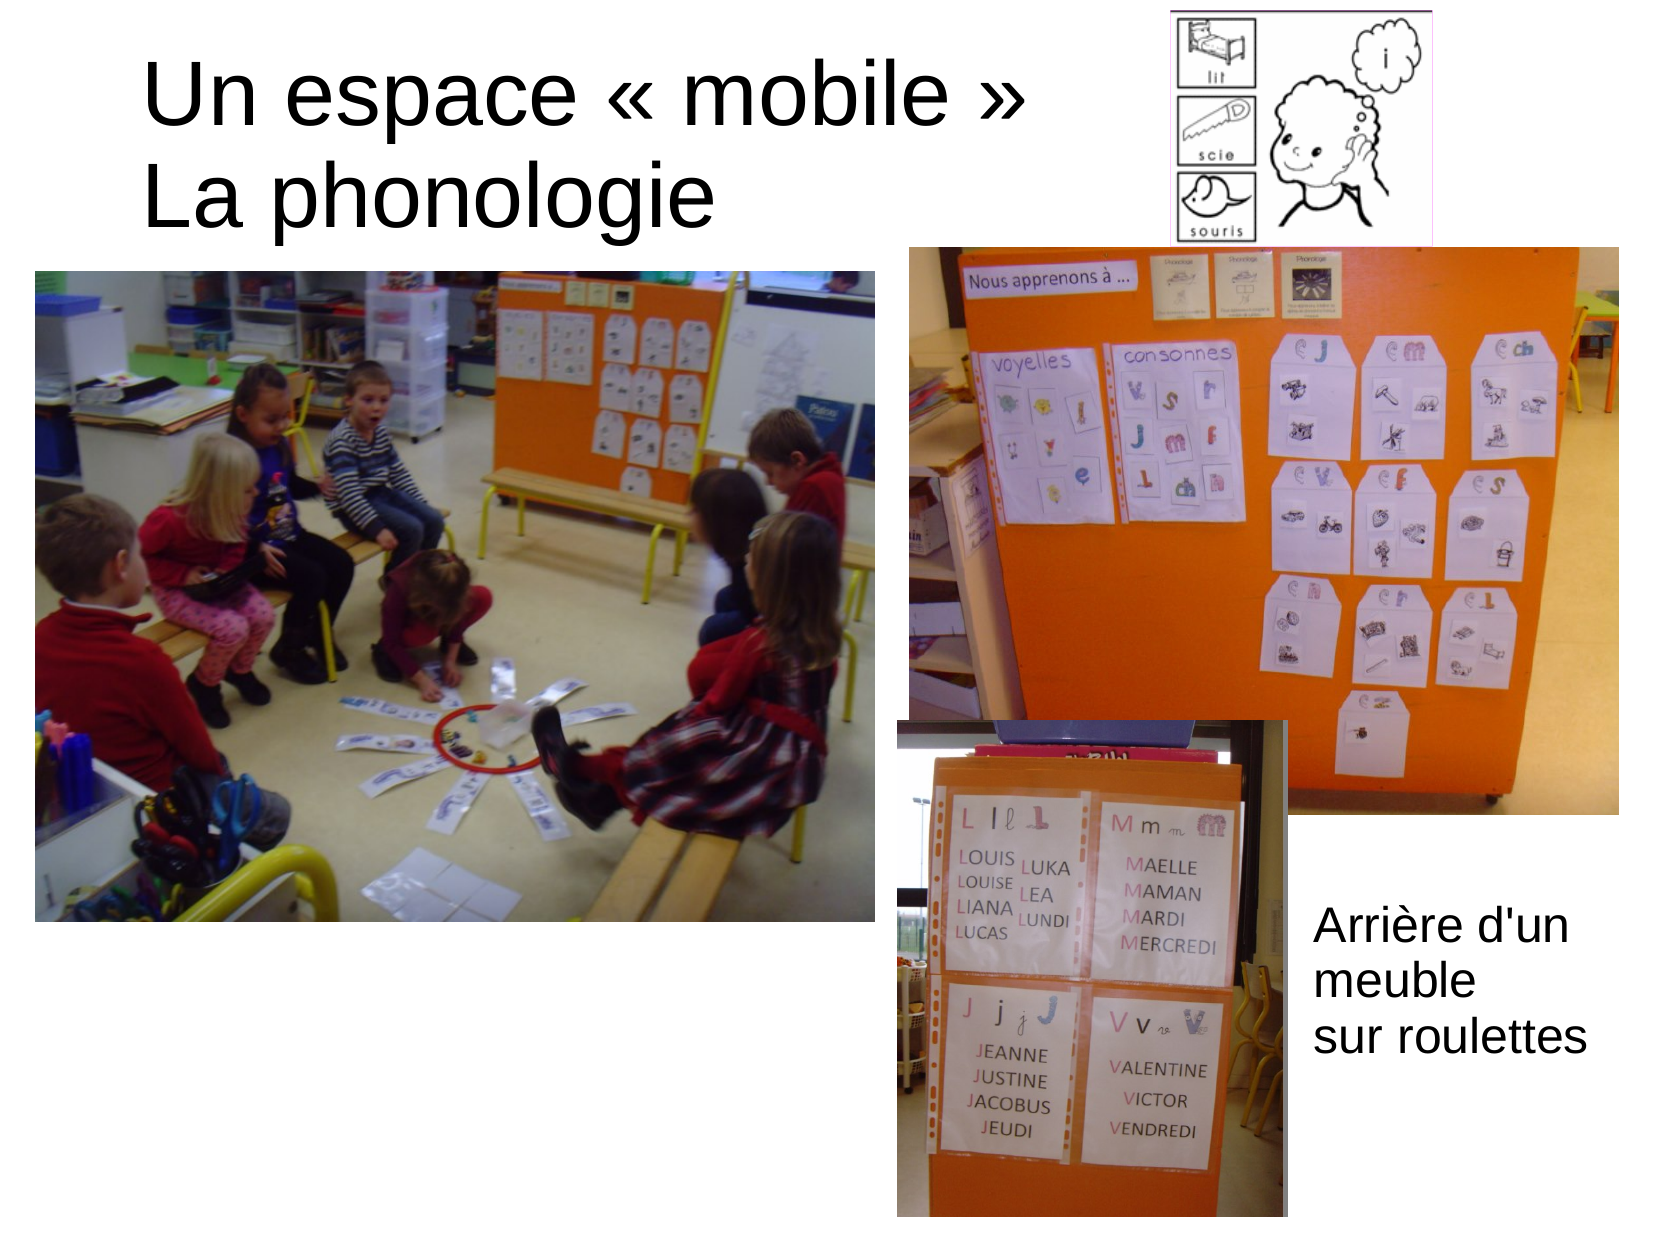

# Un espace « mobile » La phonologie
Arrière d'un meuble
sur roulettes